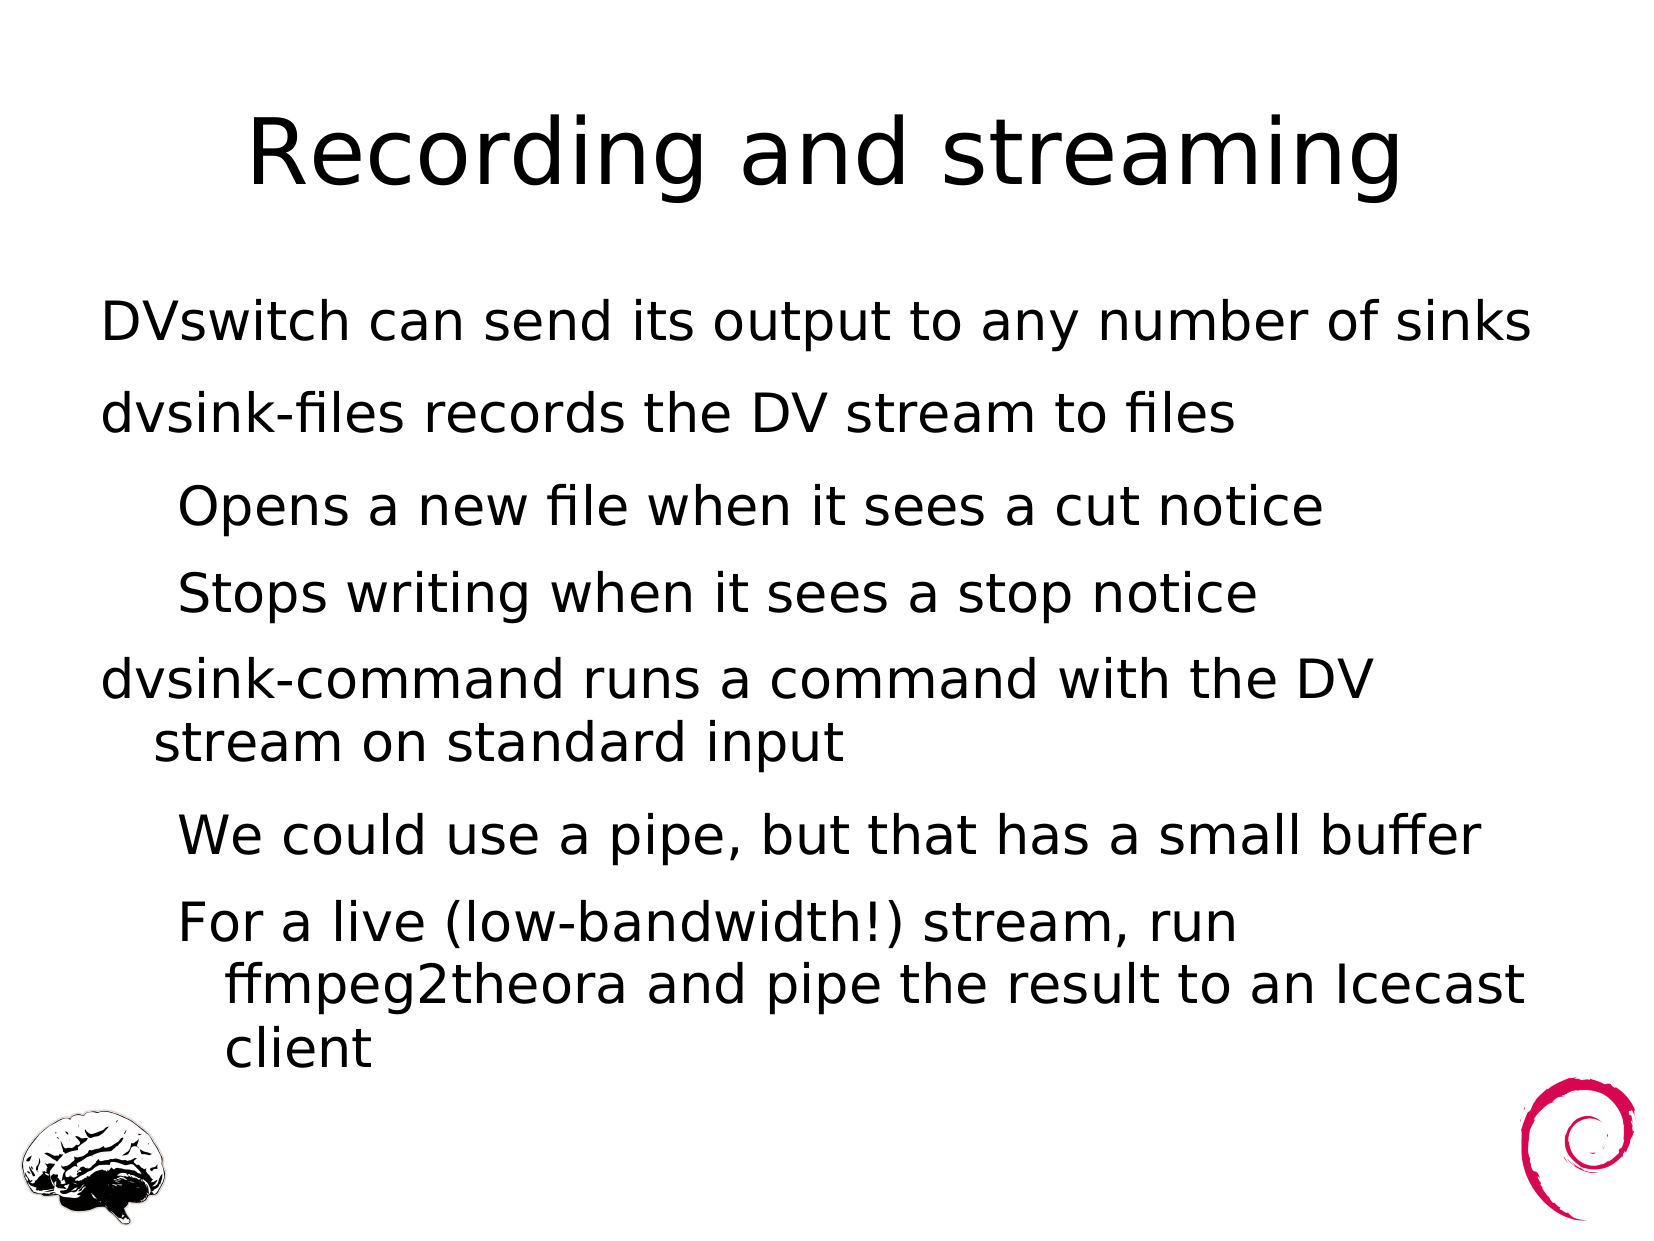

# Recording and streaming
DVswitch can send its output to any number of sinks
dvsink-files records the DV stream to files
Opens a new file when it sees a cut notice
Stops writing when it sees a stop notice
dvsink-command runs a command with the DV stream on standard input
We could use a pipe, but that has a small buffer
For a live (low-bandwidth!) stream, run ffmpeg2theora and pipe the result to an Icecast client